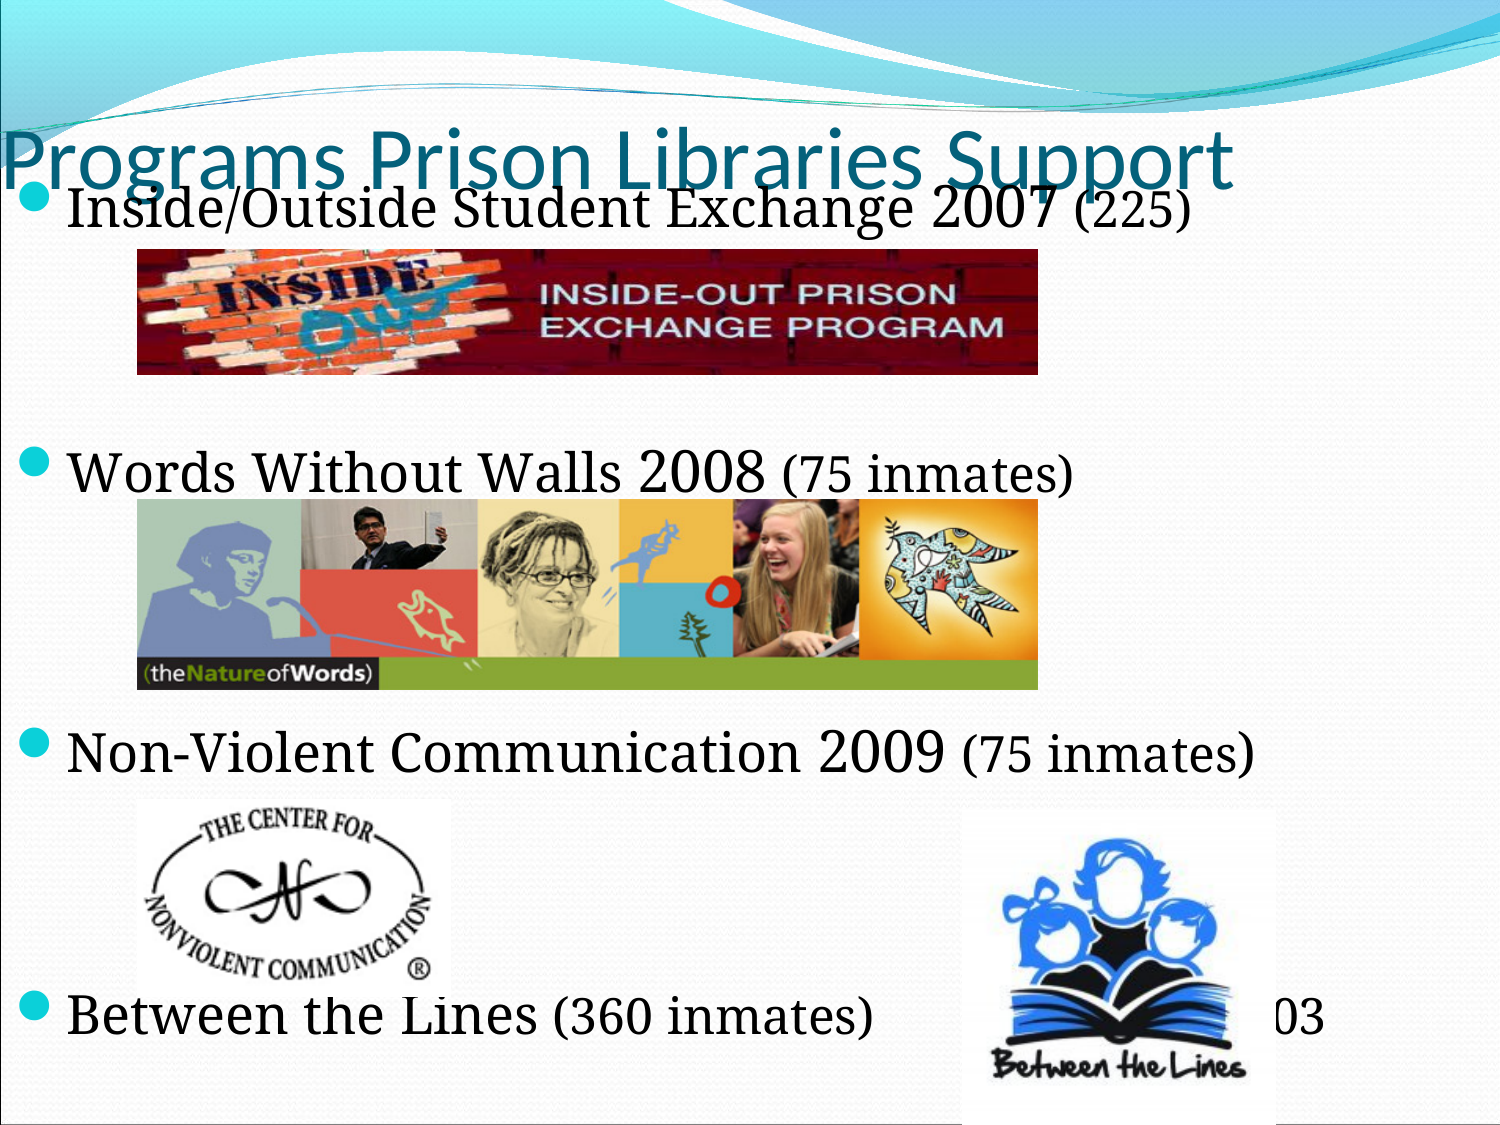

# Programs Prison Libraries Support
Inside/Outside Student Exchange 2007 (225)
Words Without Walls 2008 (75 inmates)
Non-Violent Communication 2009 (75 inmates)
Between the Lines (360 inmates)			2003